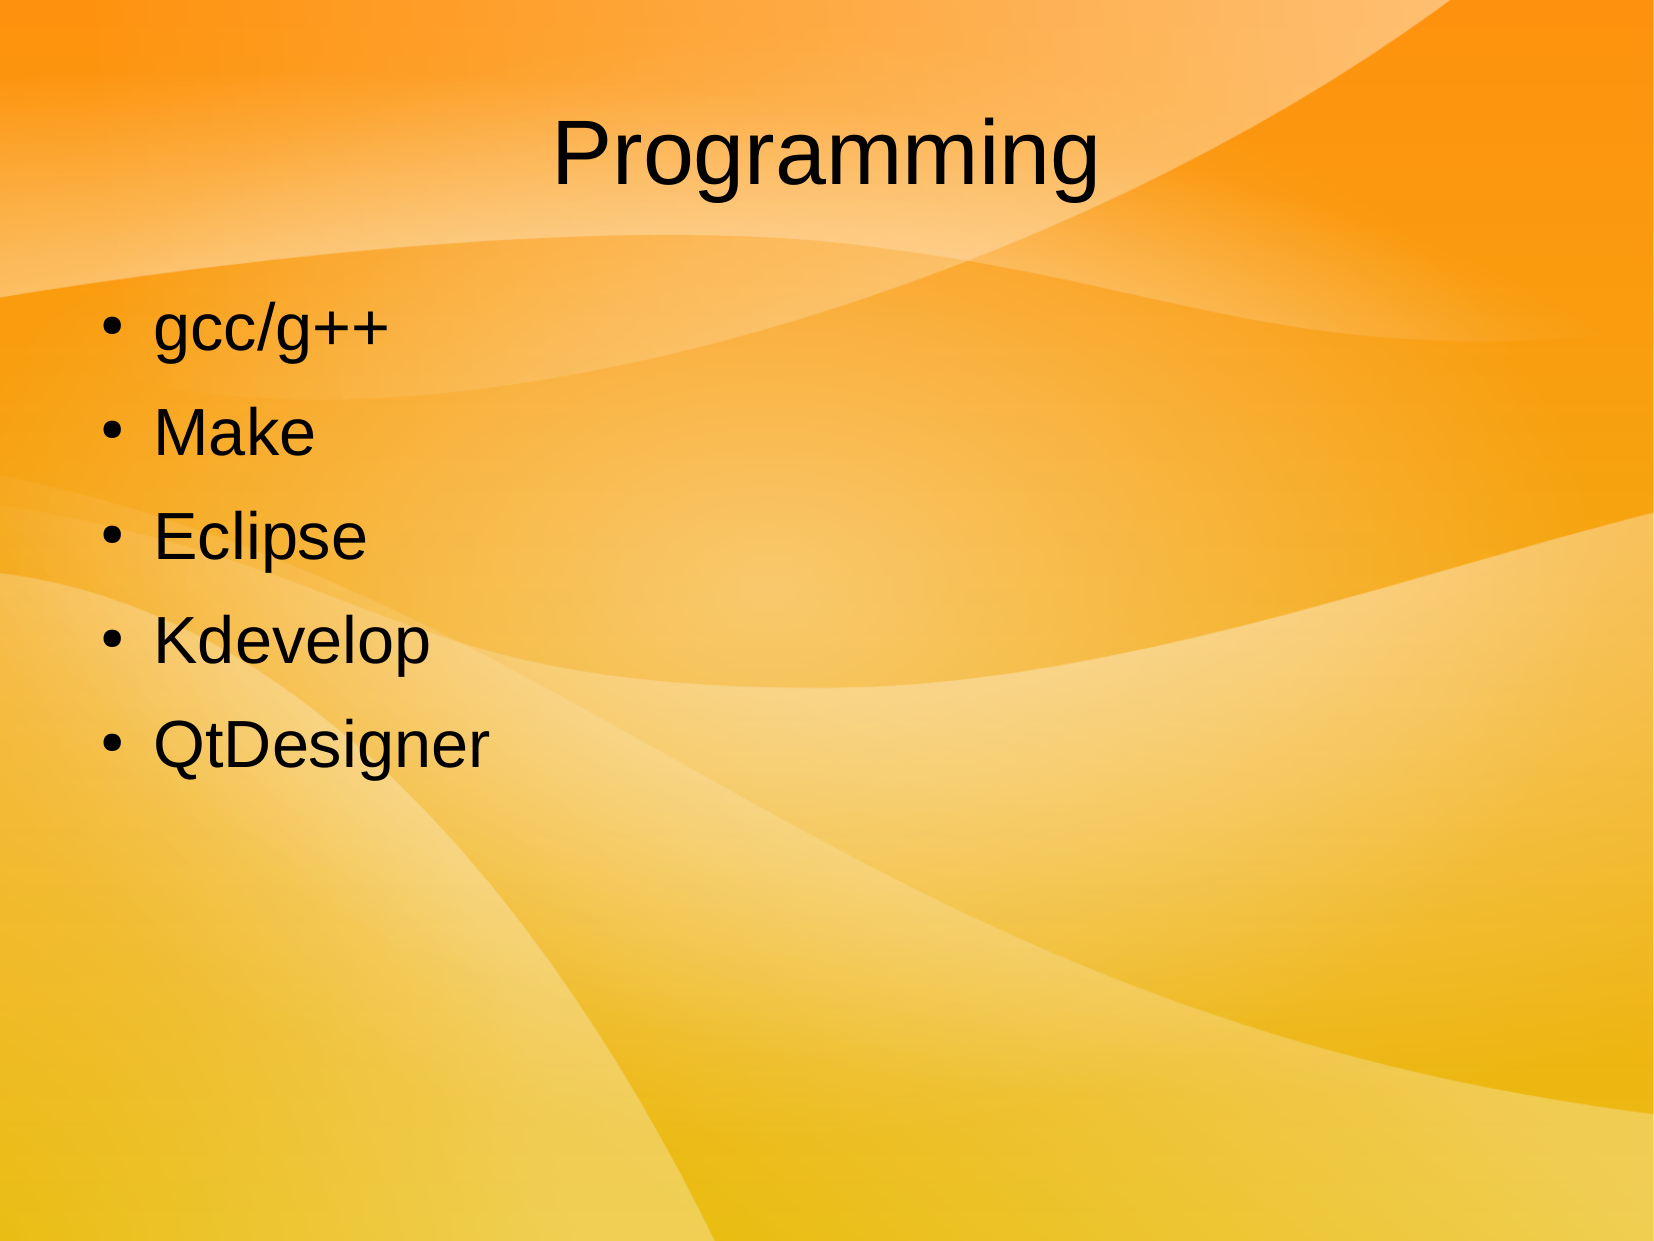

# Programming
gcc/g++
Make
Eclipse
Kdevelop
QtDesigner